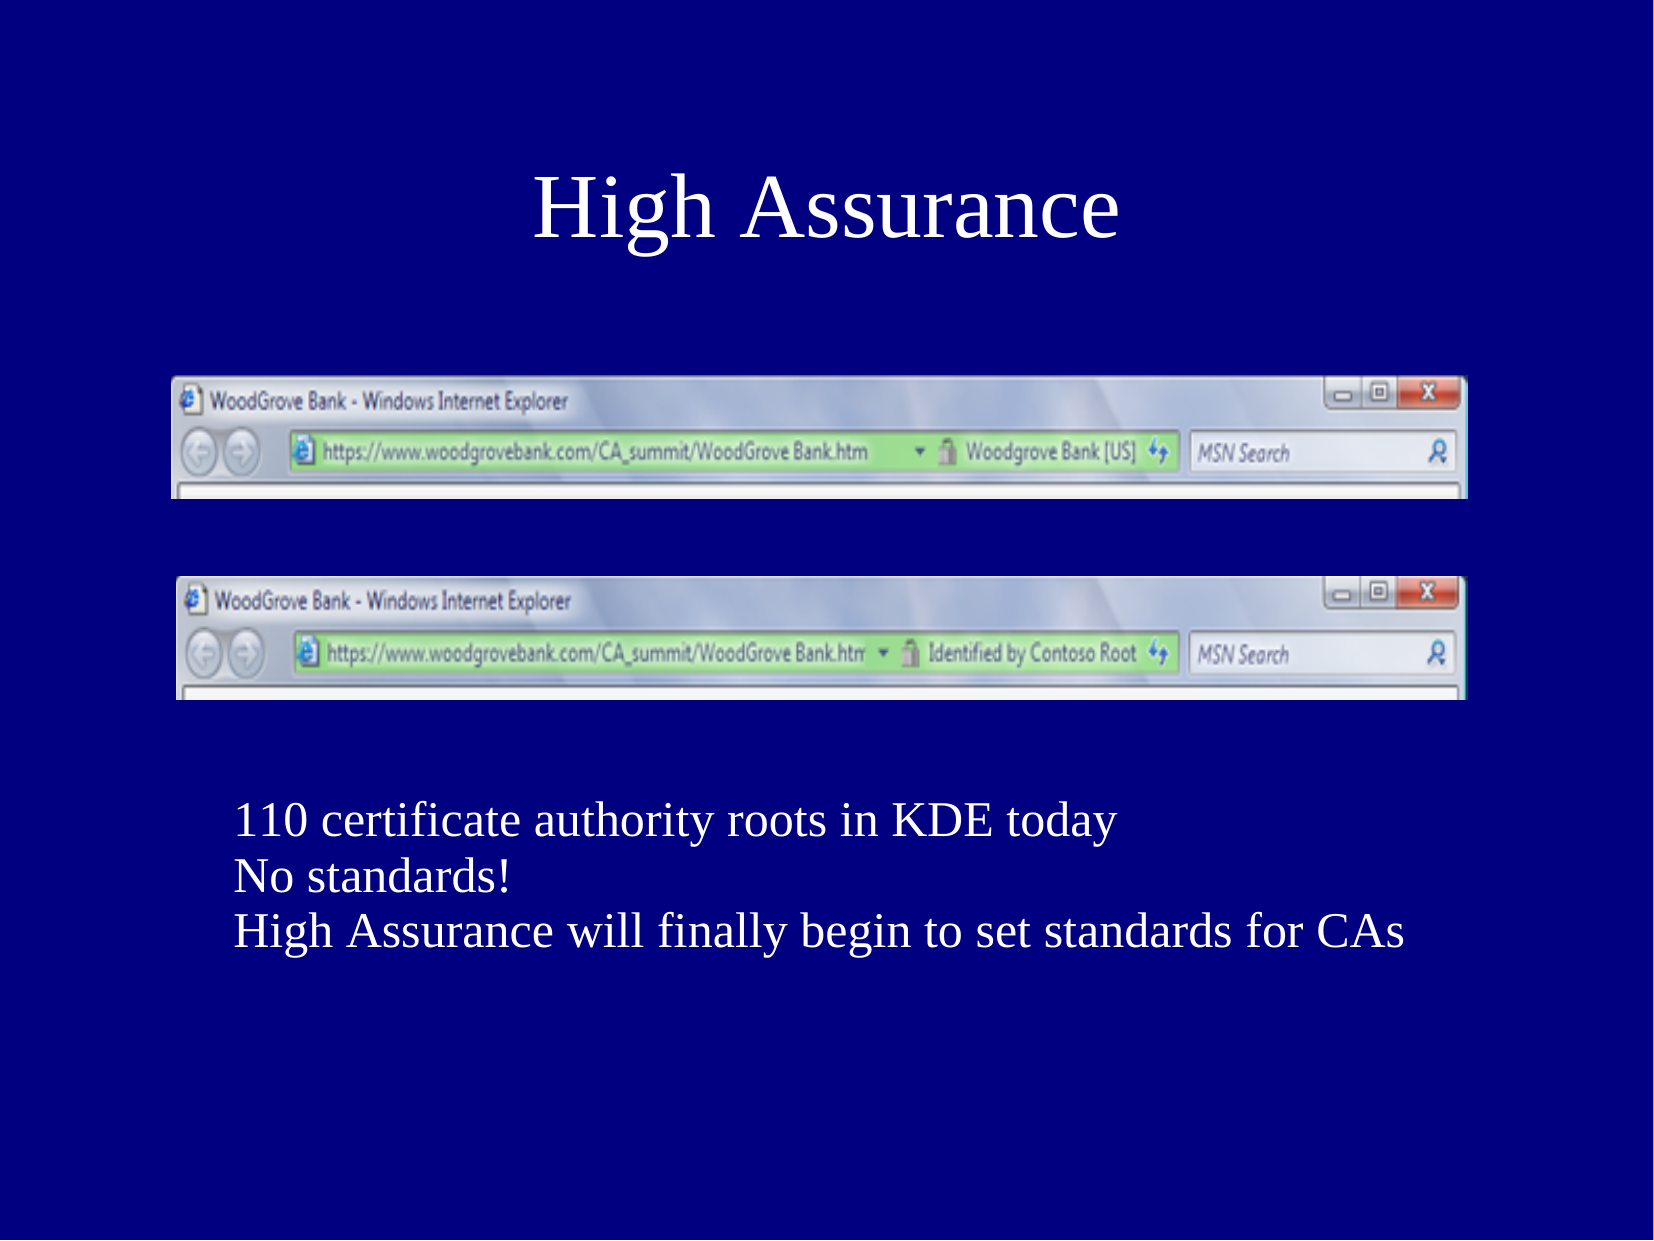

# High Assurance
 110 certificate authority roots in KDE today
 No standards!
 High Assurance will finally begin to set standards for CAs